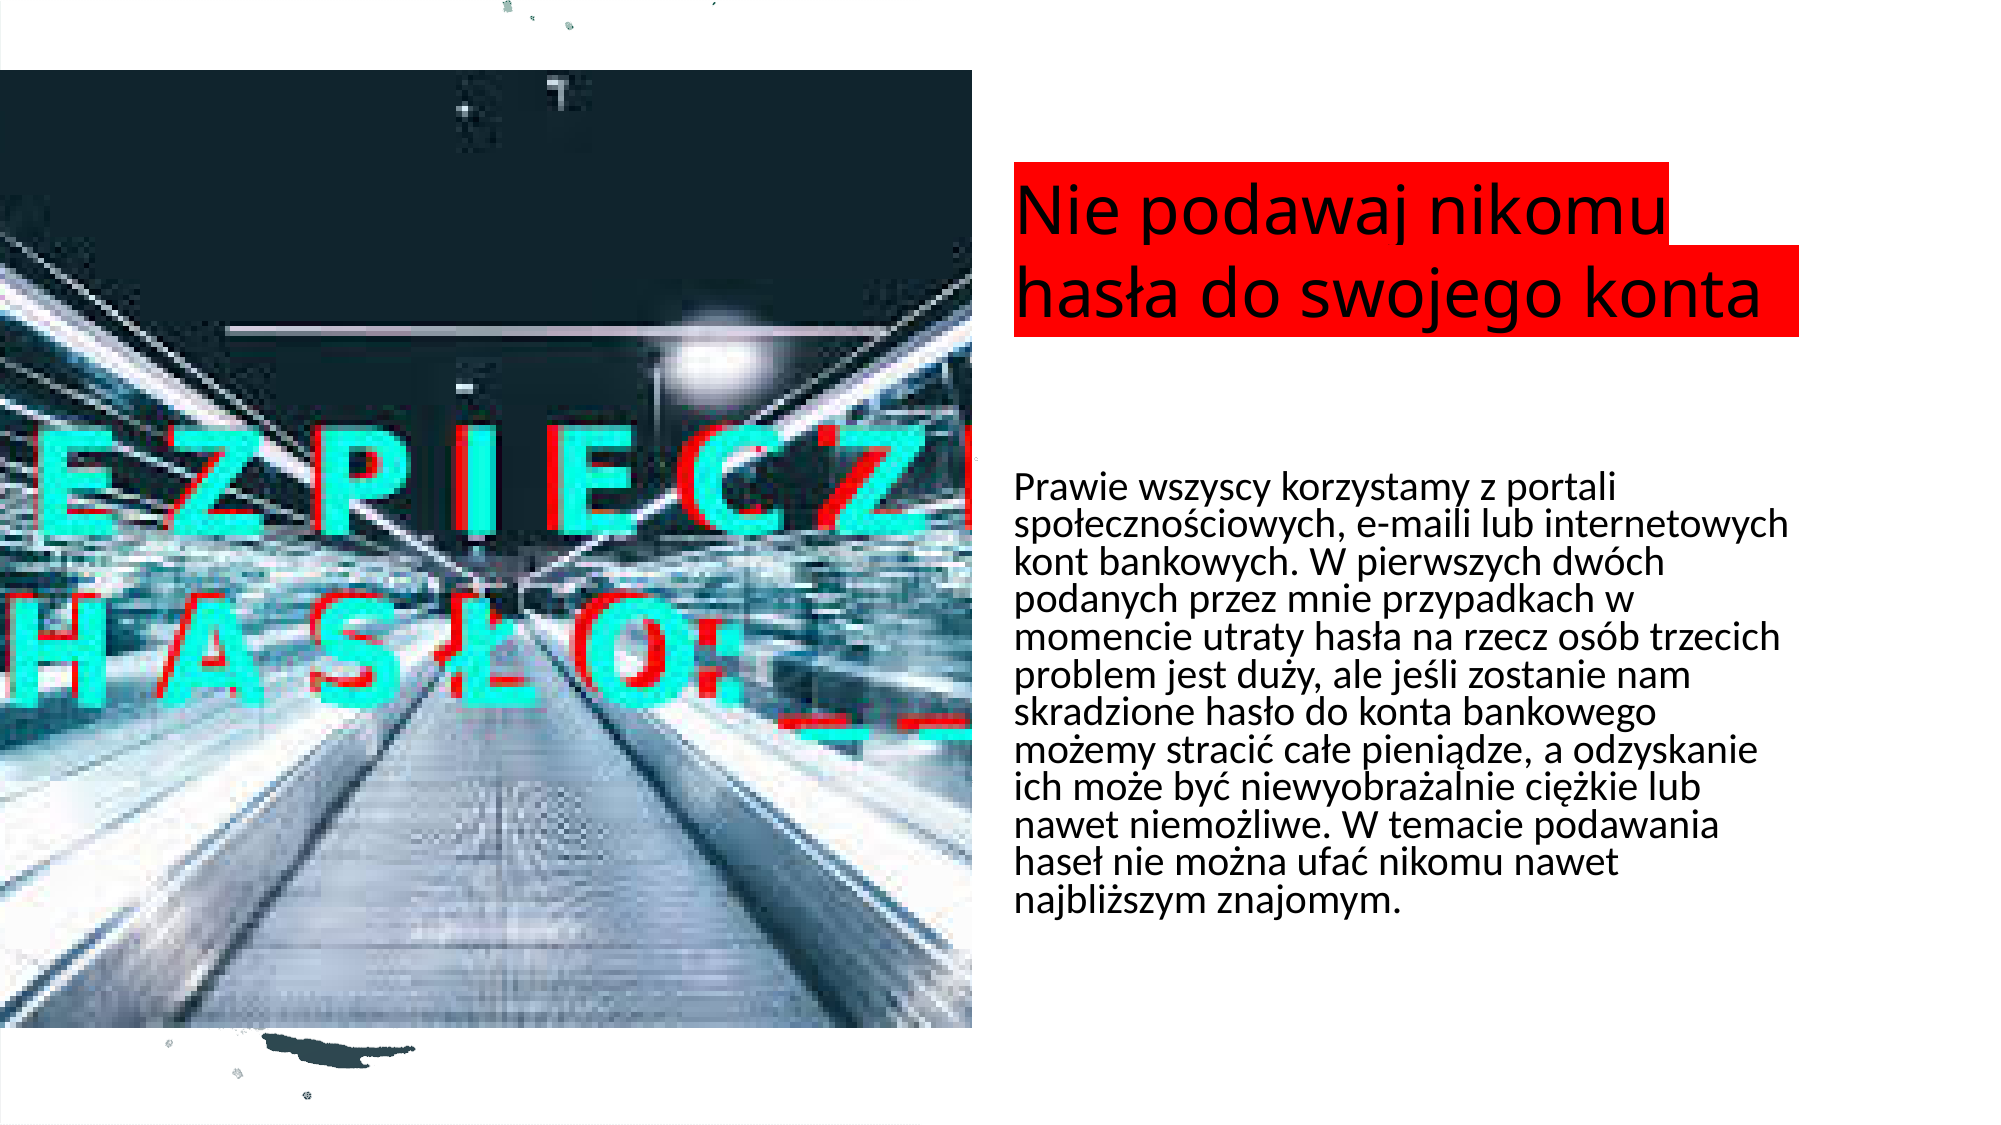

Nie podawaj nikomu hasła do swojego konta
Prawie wszyscy korzystamy z portali społecznościowych, e-maili lub internetowych kont bankowych. W pierwszych dwóch podanych przez mnie przypadkach w momencie utraty hasła na rzecz osób trzecich problem jest duży, ale jeśli zostanie nam skradzione hasło do konta bankowego możemy stracić całe pieniądze, a odzyskanie ich może być niewyobrażalnie ciężkie lub nawet niemożliwe. W temacie podawania haseł nie można ufać nikomu nawet najbliższym znajomym.